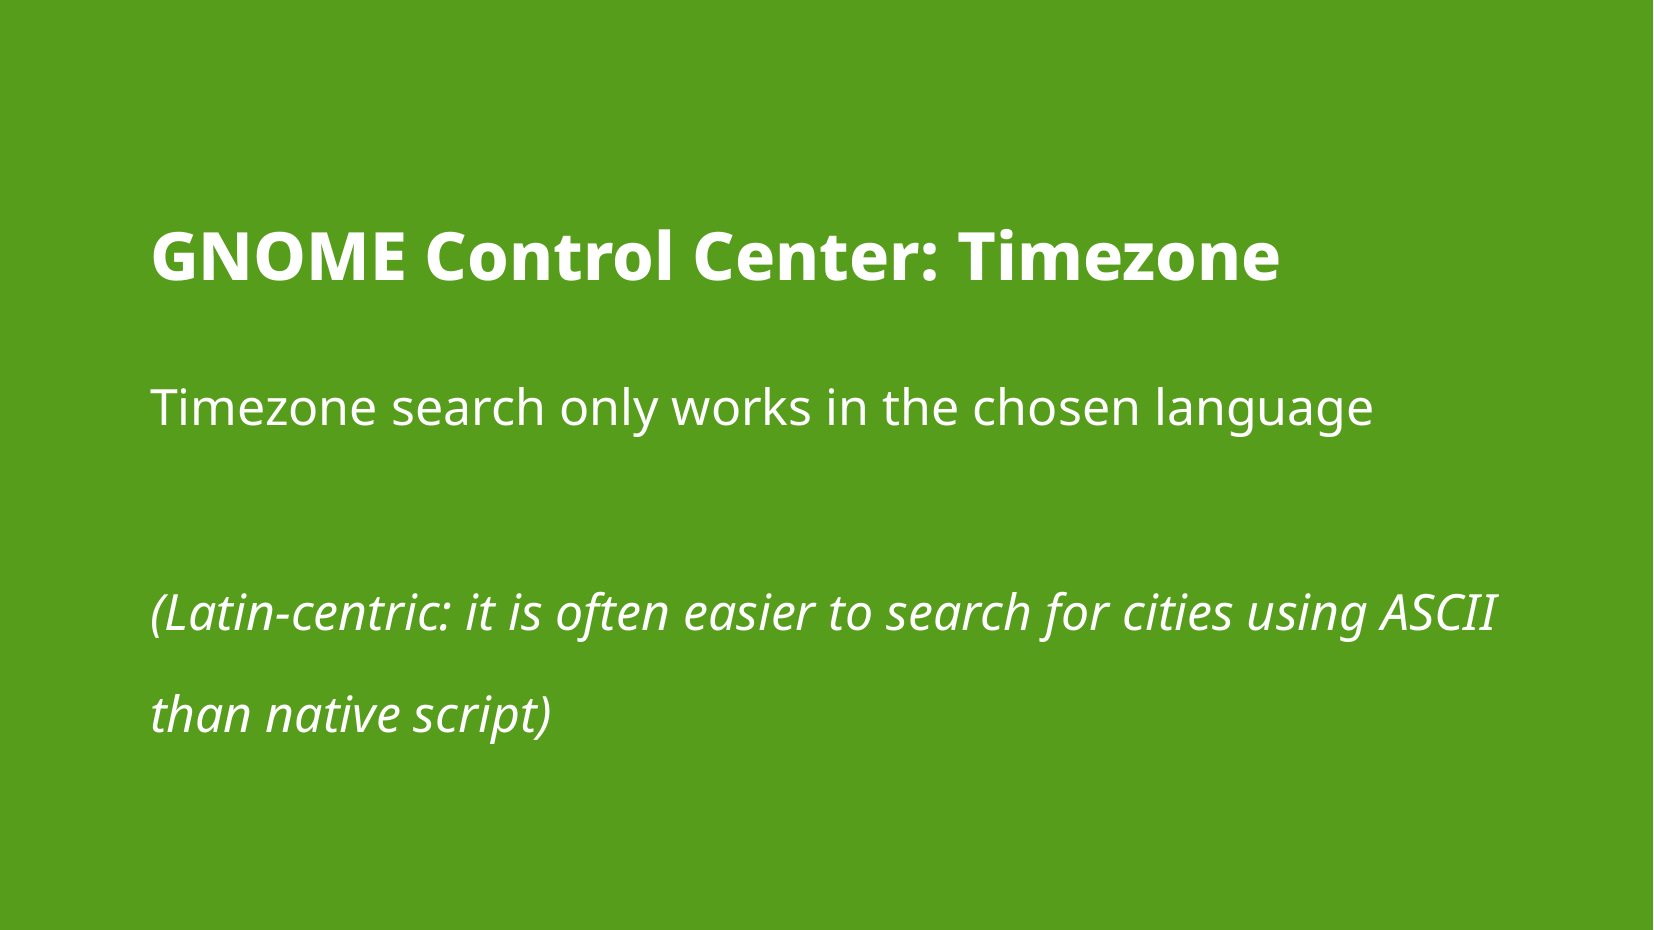

# GNOME Control Center: Timezone
Timezone search only works in the chosen language
(Latin-centric: it is often easier to search for cities using ASCII than native script)